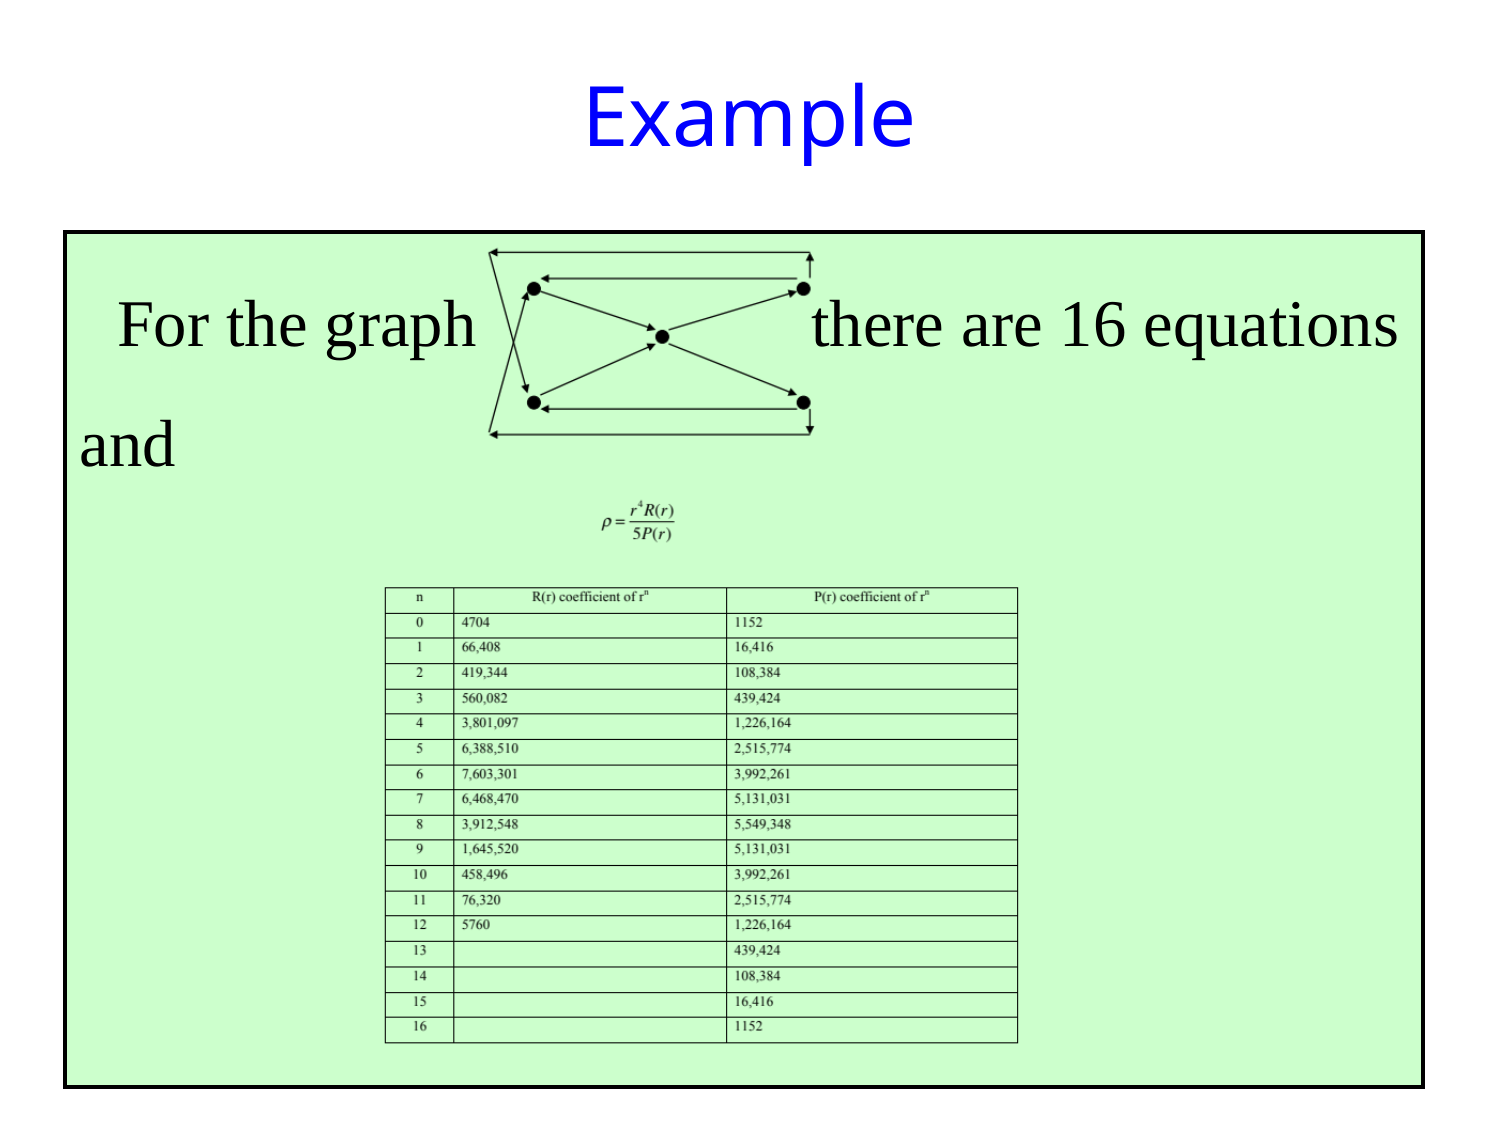

# Example
For the graph there are 16 equations and